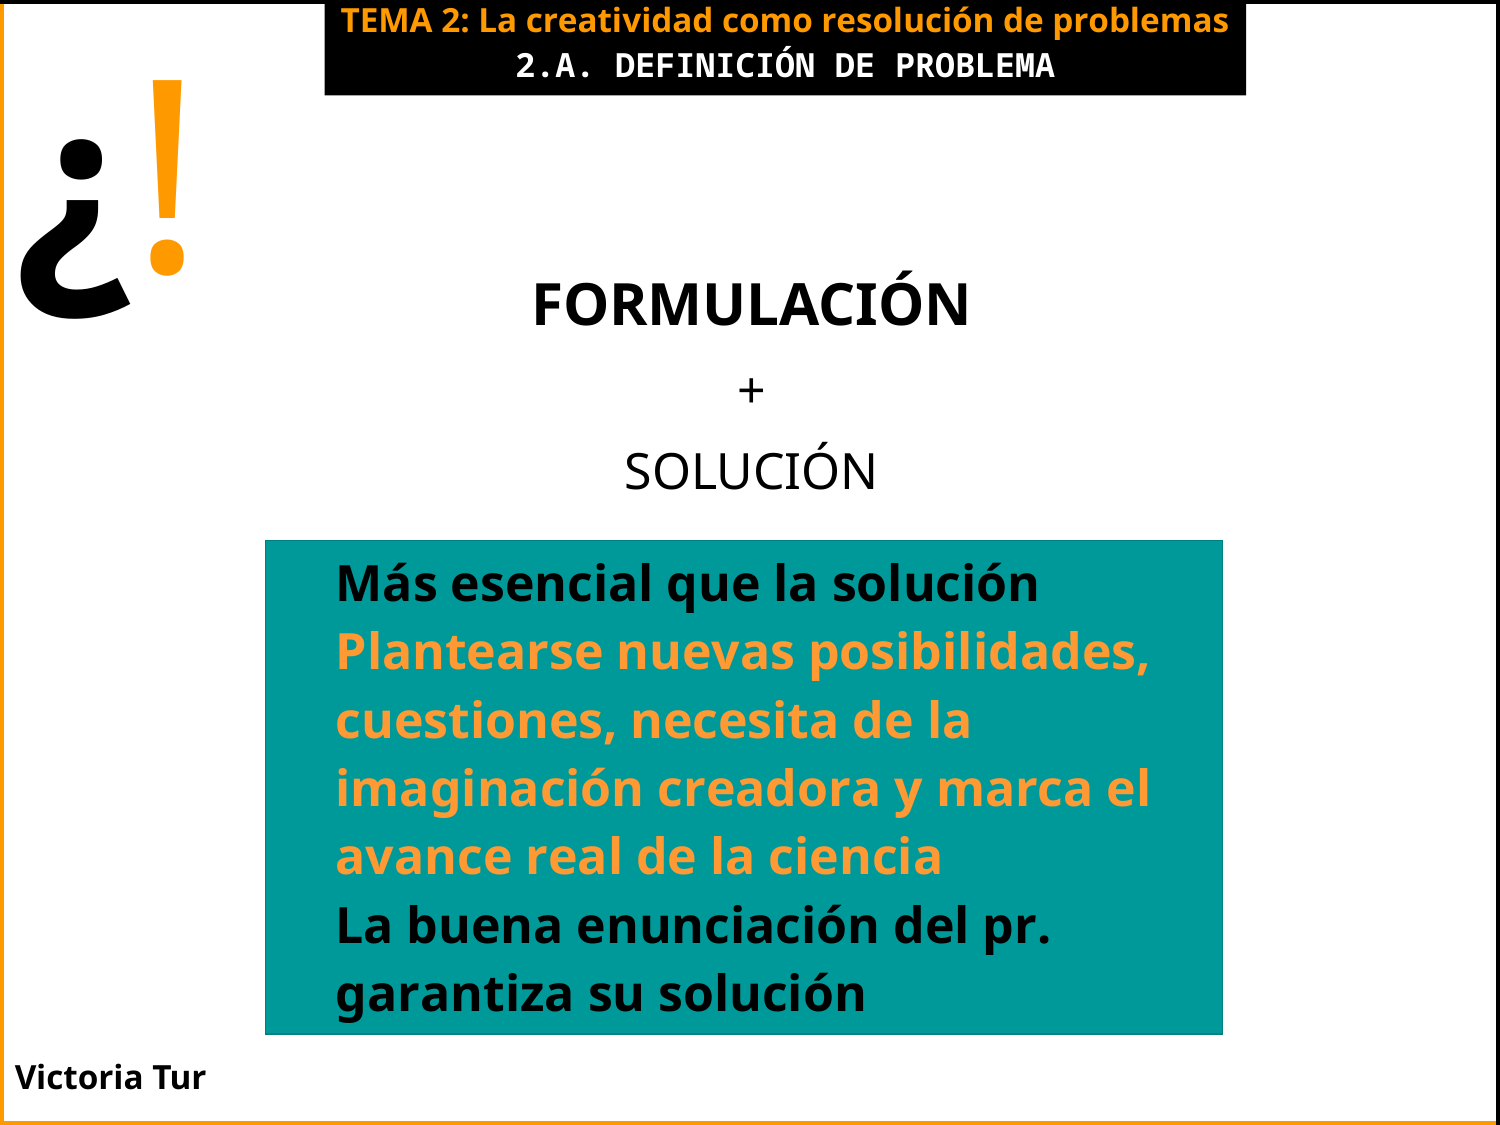

# FORMULACIÓN
+
SOLUCIÓN
Más esencial que la solución
Plantearse nuevas posibilidades, cuestiones, necesita de la imaginación creadora y marca el avance real de la ciencia
La buena enunciación del pr. garantiza su solución